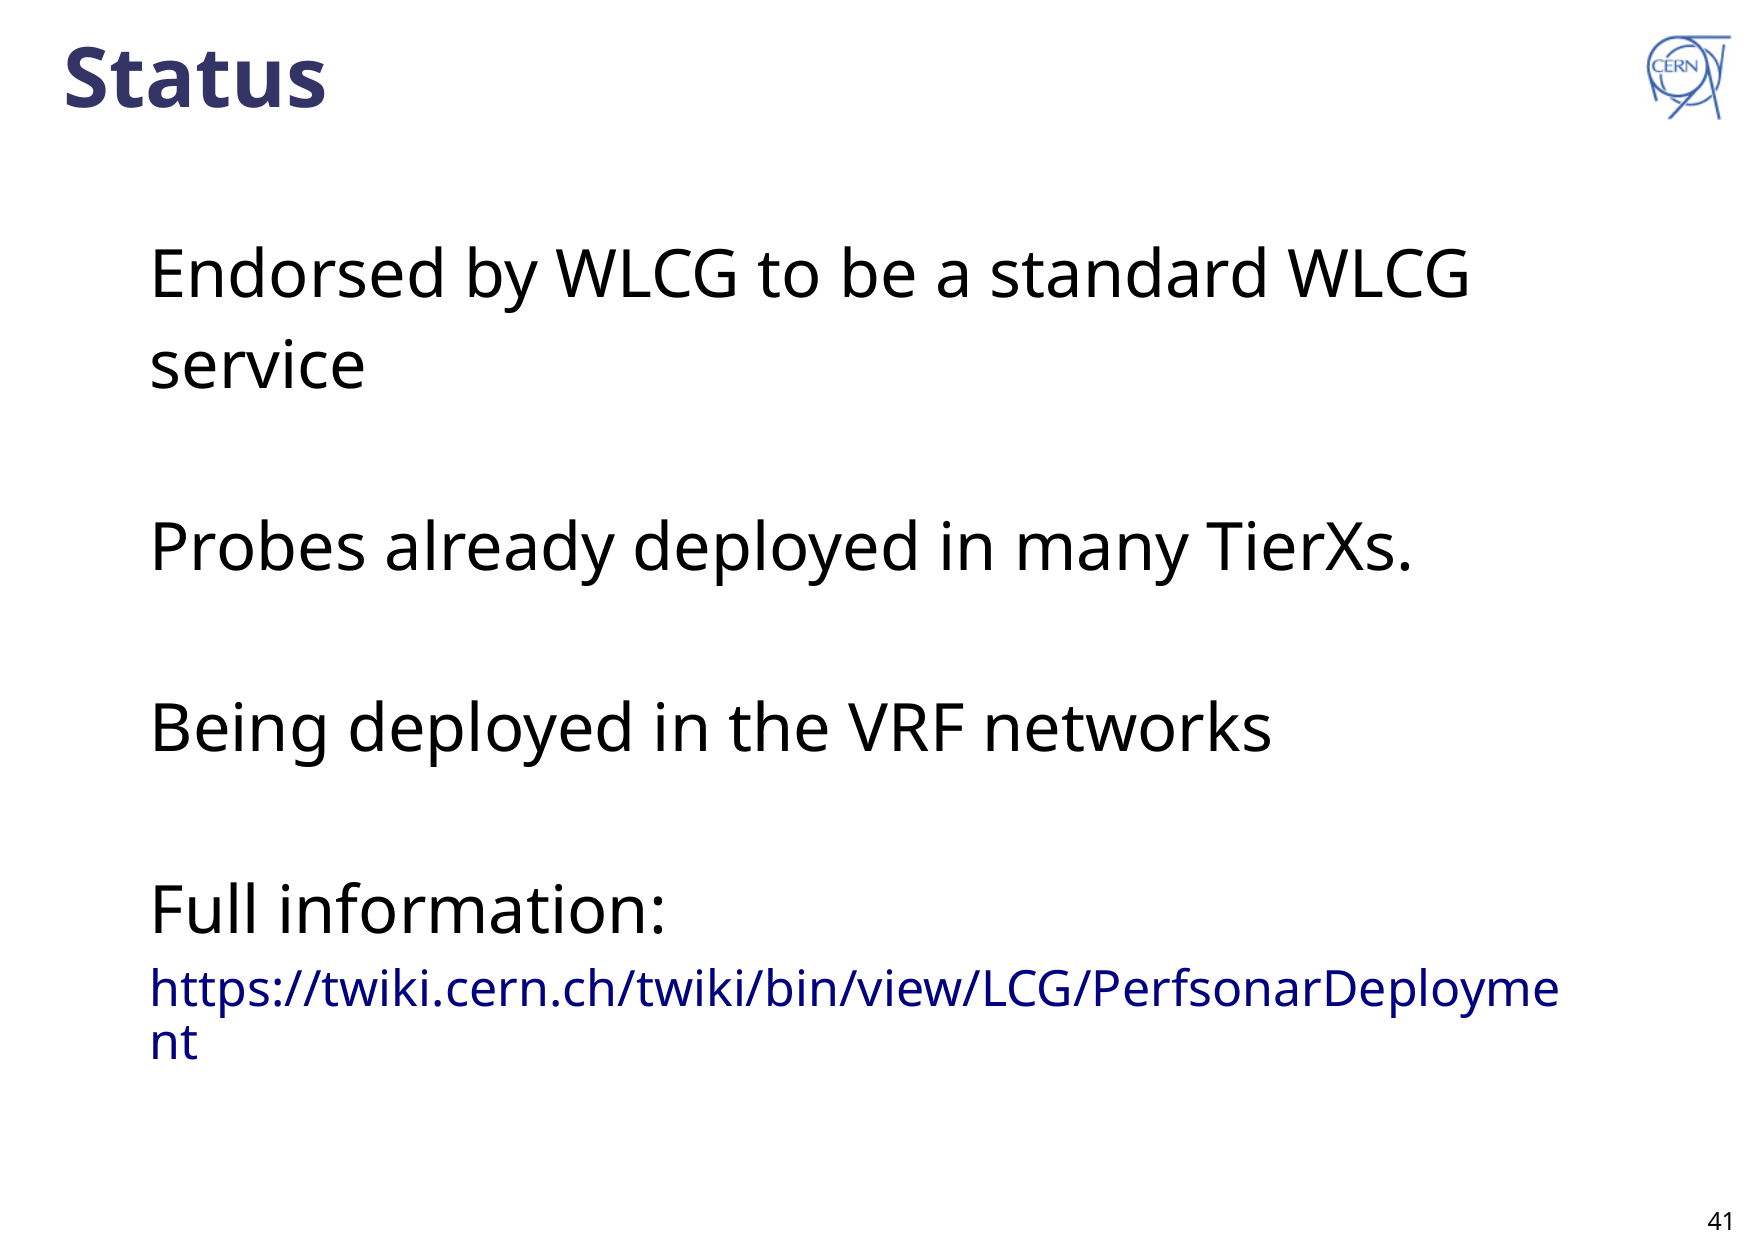

# Status
Endorsed by WLCG to be a standard WLCG service
Probes already deployed in many TierXs.
Being deployed in the VRF networks
Full information:
https://twiki.cern.ch/twiki/bin/view/LCG/PerfsonarDeployment
41